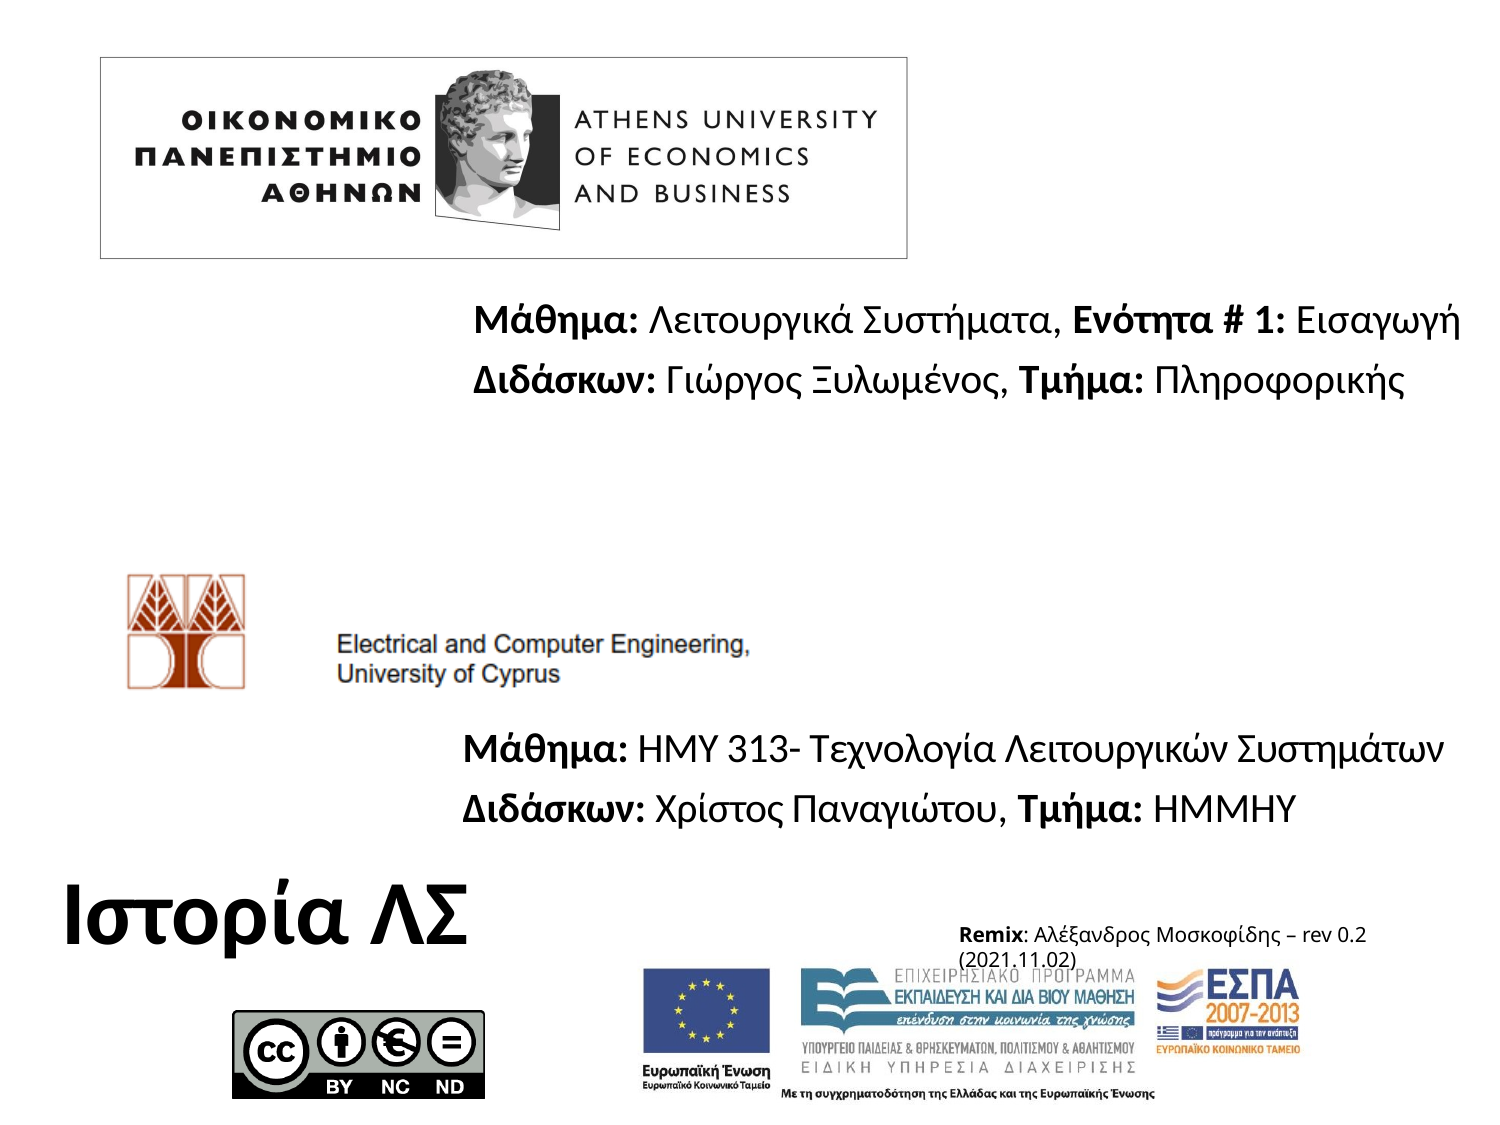

Μάθημα: Λειτουργικά Συστήματα, Ενότητα # 1: Εισαγωγή
Διδάσκων: Γιώργος Ξυλωμένος, Τμήμα: Πληροφορικής
Μάθημα: ΗΜΥ 313- Τεχνολογία Λειτουργικών Συστημάτων
Διδάσκων: Χρίστος Παναγιώτου, Τμήμα: ΗΜΜΗΥ
# Ιστορία ΛΣ
Remix: Αλέξανδρος Μοσκοφίδης – rev 0.2 (2021.11.02)